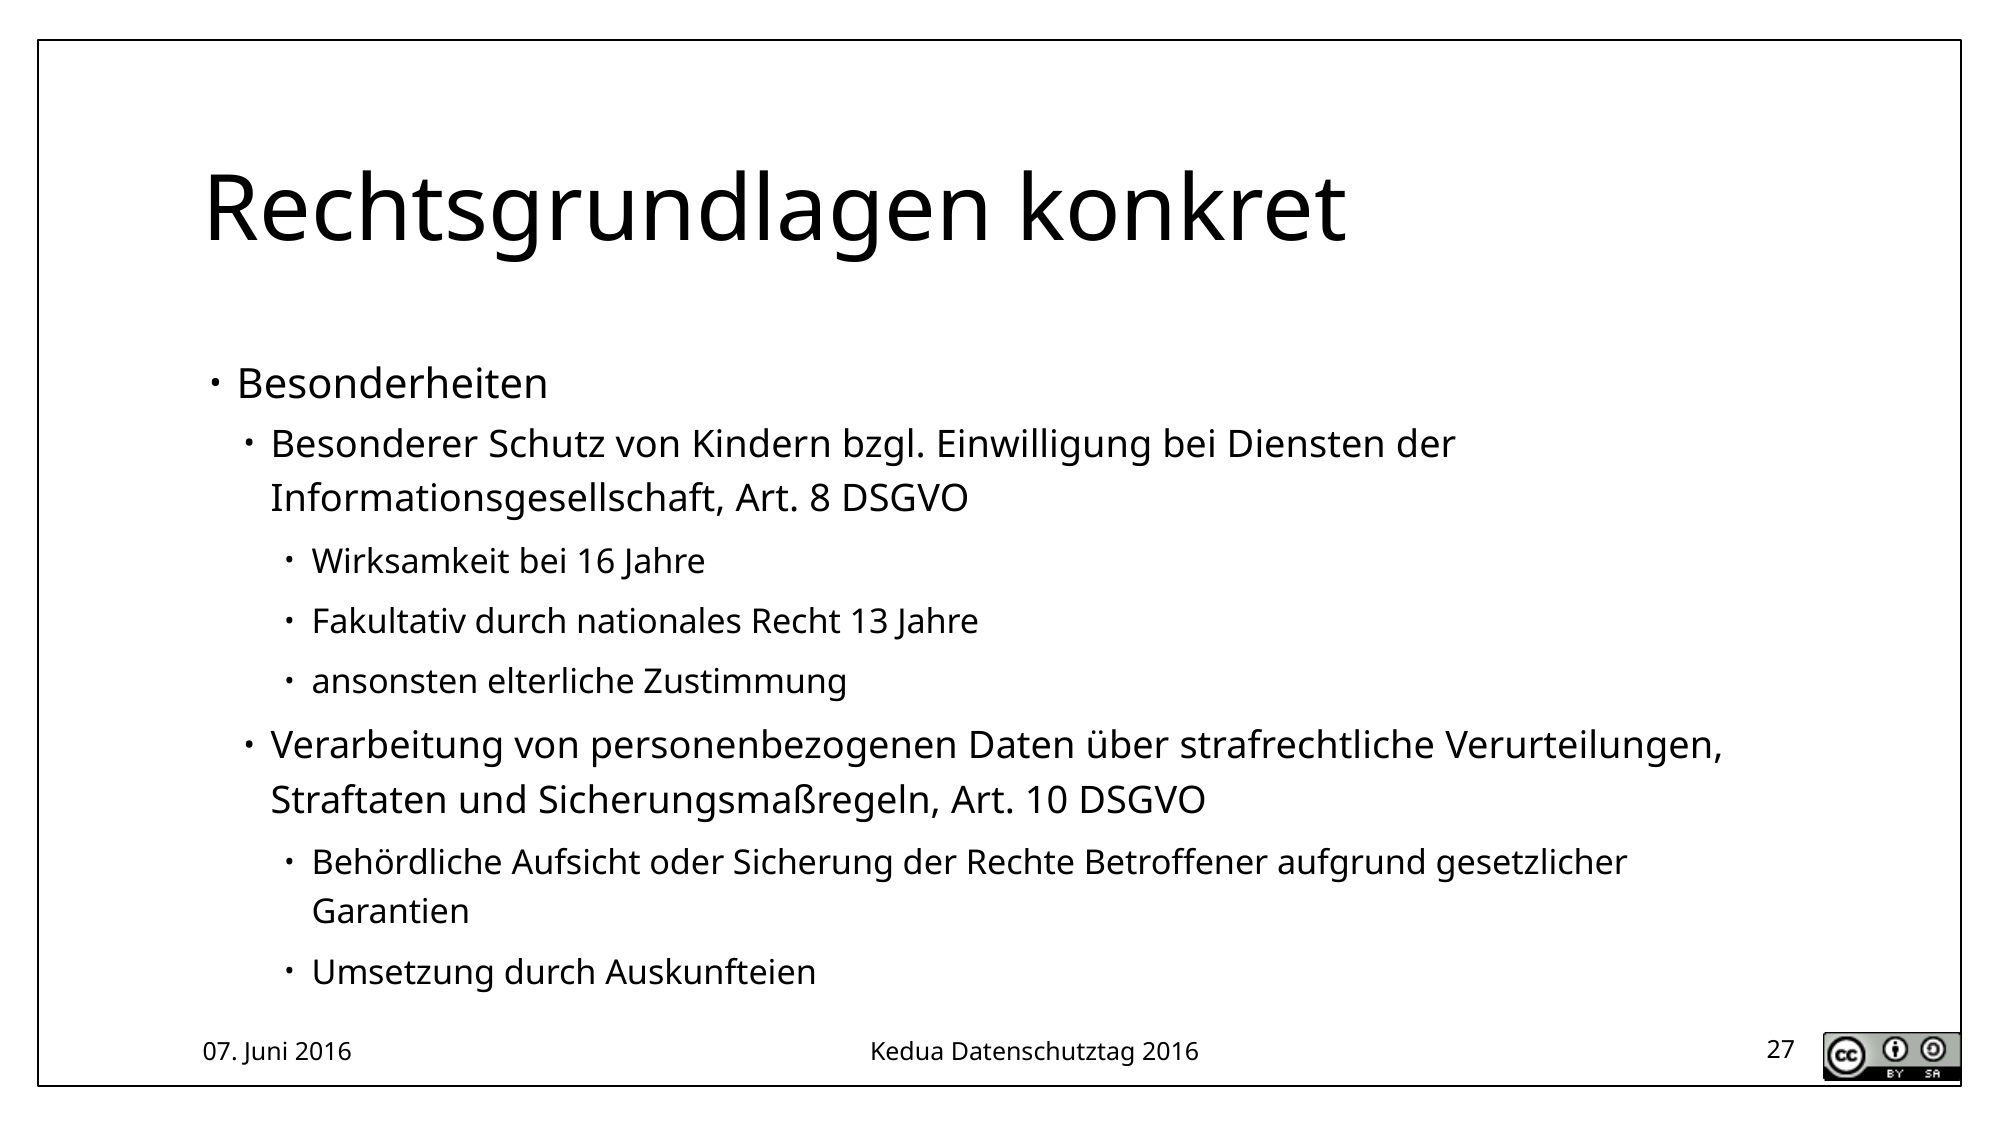

# Rechtsgrundlagen konkret
Besonderheiten
Besonderer Schutz von Kindern bzgl. Einwilligung bei Diensten der Informationsgesellschaft, Art. 8 DSGVO
Wirksamkeit bei 16 Jahre
Fakultativ durch nationales Recht 13 Jahre
ansonsten elterliche Zustimmung
Verarbeitung von personenbezogenen Daten über strafrechtliche Verurteilungen, Straftaten und Sicherungsmaßregeln, Art. 10 DSGVO
Behördliche Aufsicht oder Sicherung der Rechte Betroffener aufgrund gesetzlicher Garantien
Umsetzung durch Auskunfteien
07. Juni 2016
Kedua Datenschutztag 2016